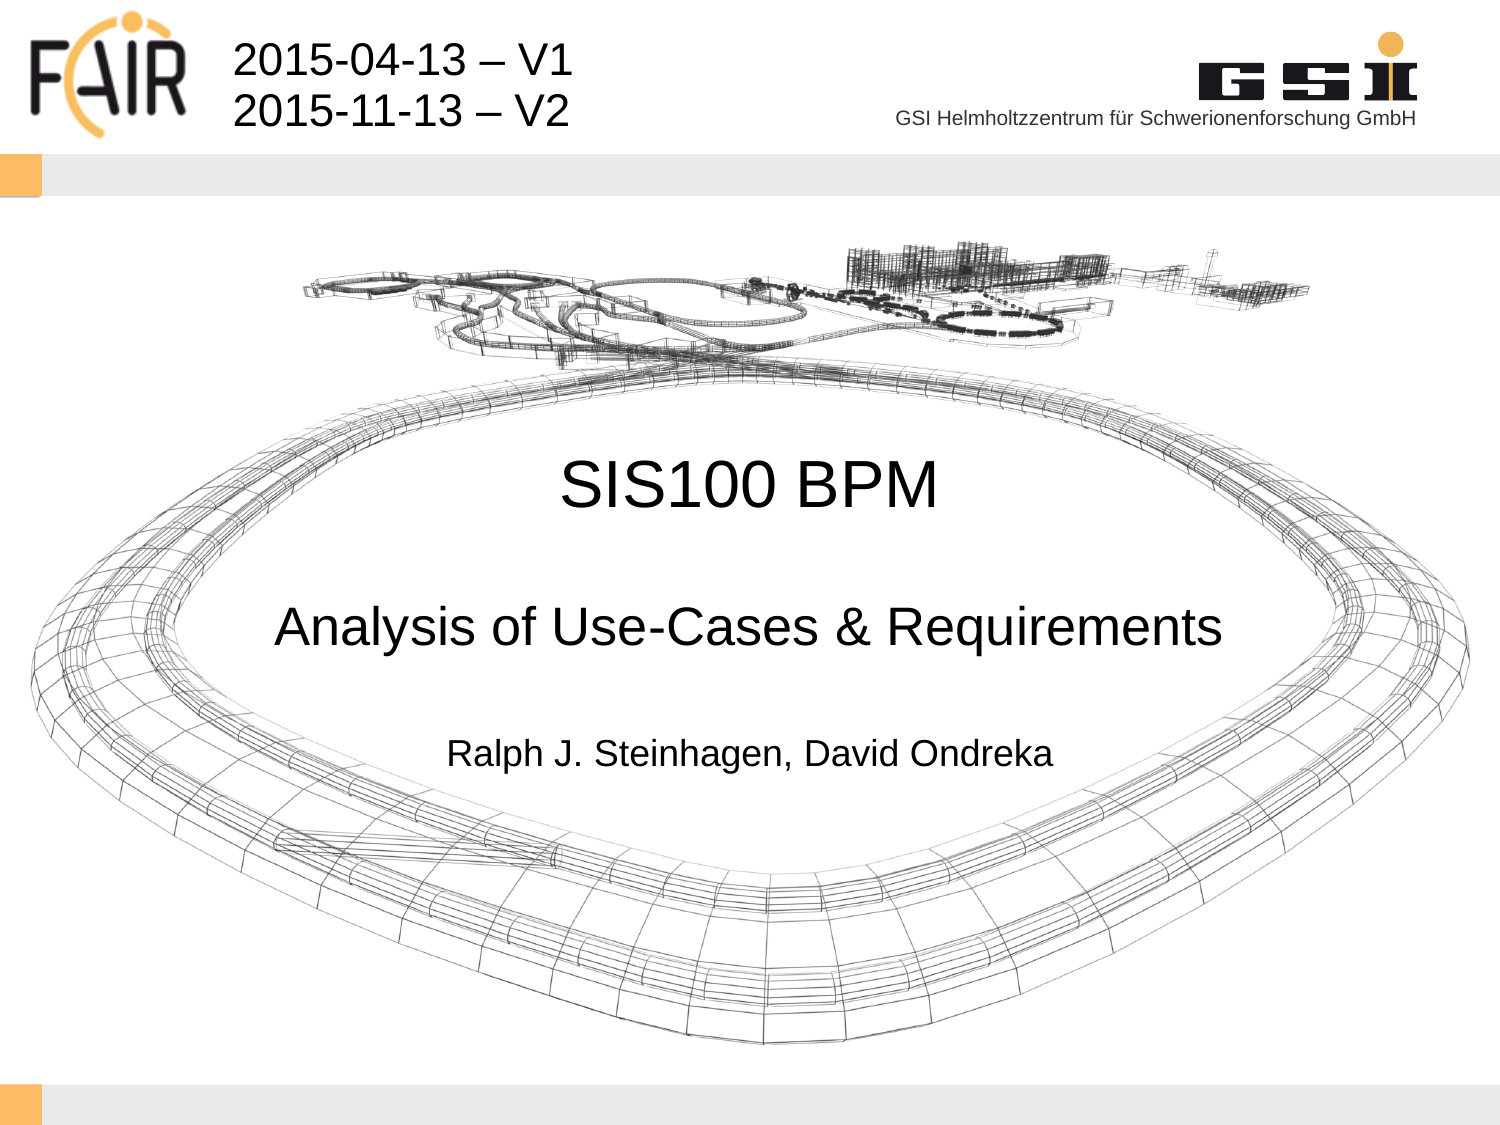

2015-04-13 – V1
2015-11-13 – V2
# SIS100 BPM
Analysis of Use-Cases & Requirements
Ralph J. Steinhagen, David Ondreka